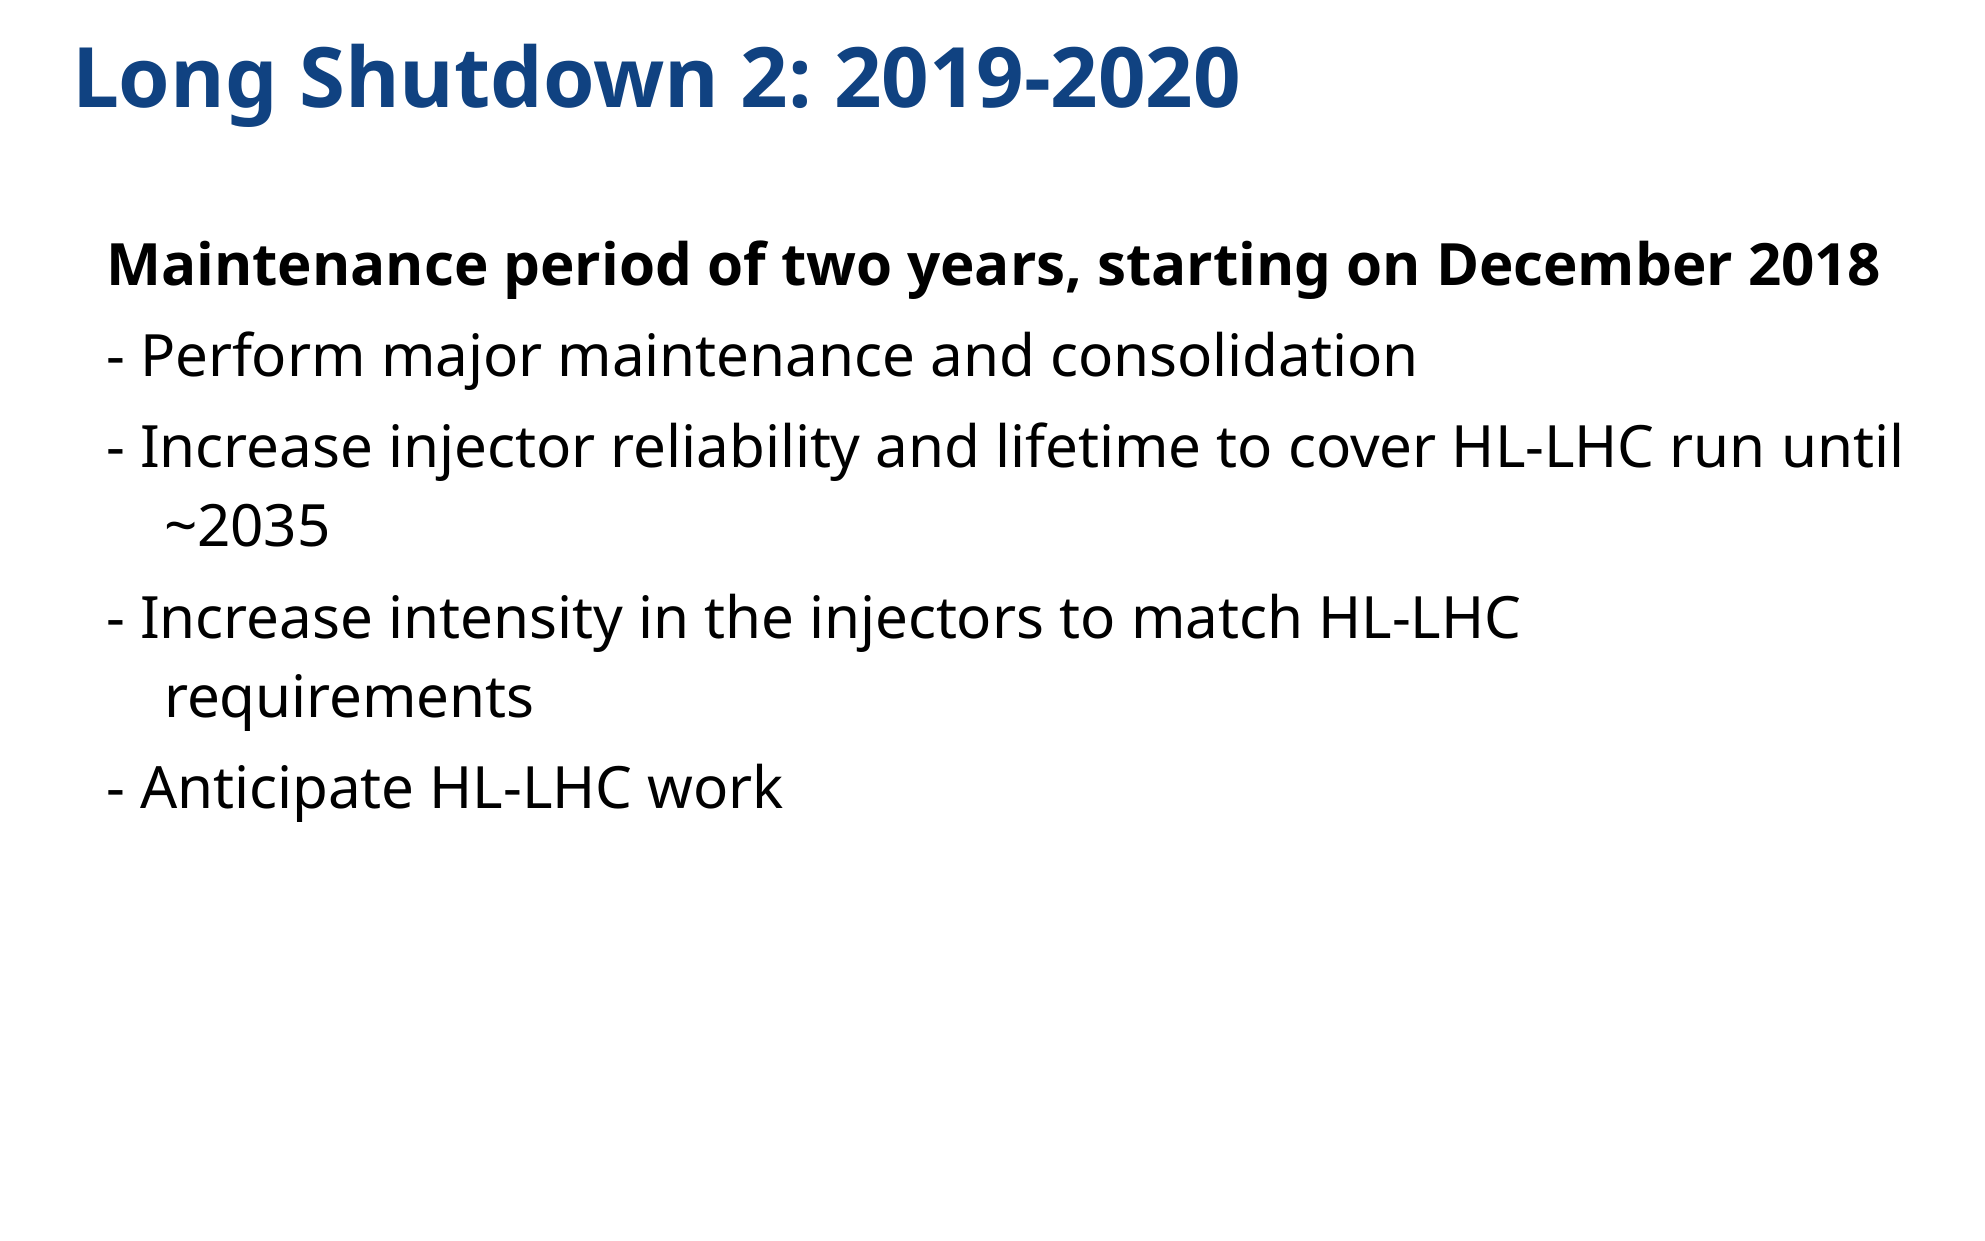

# Long Shutdown 2: 2019-2020
Maintenance period of two years, starting on December 2018
- Perform major maintenance and consolidation
- Increase injector reliability and lifetime to cover HL-LHC run until ~2035
- Increase intensity in the injectors to match HL-LHC requirements
- Anticipate HL-LHC work